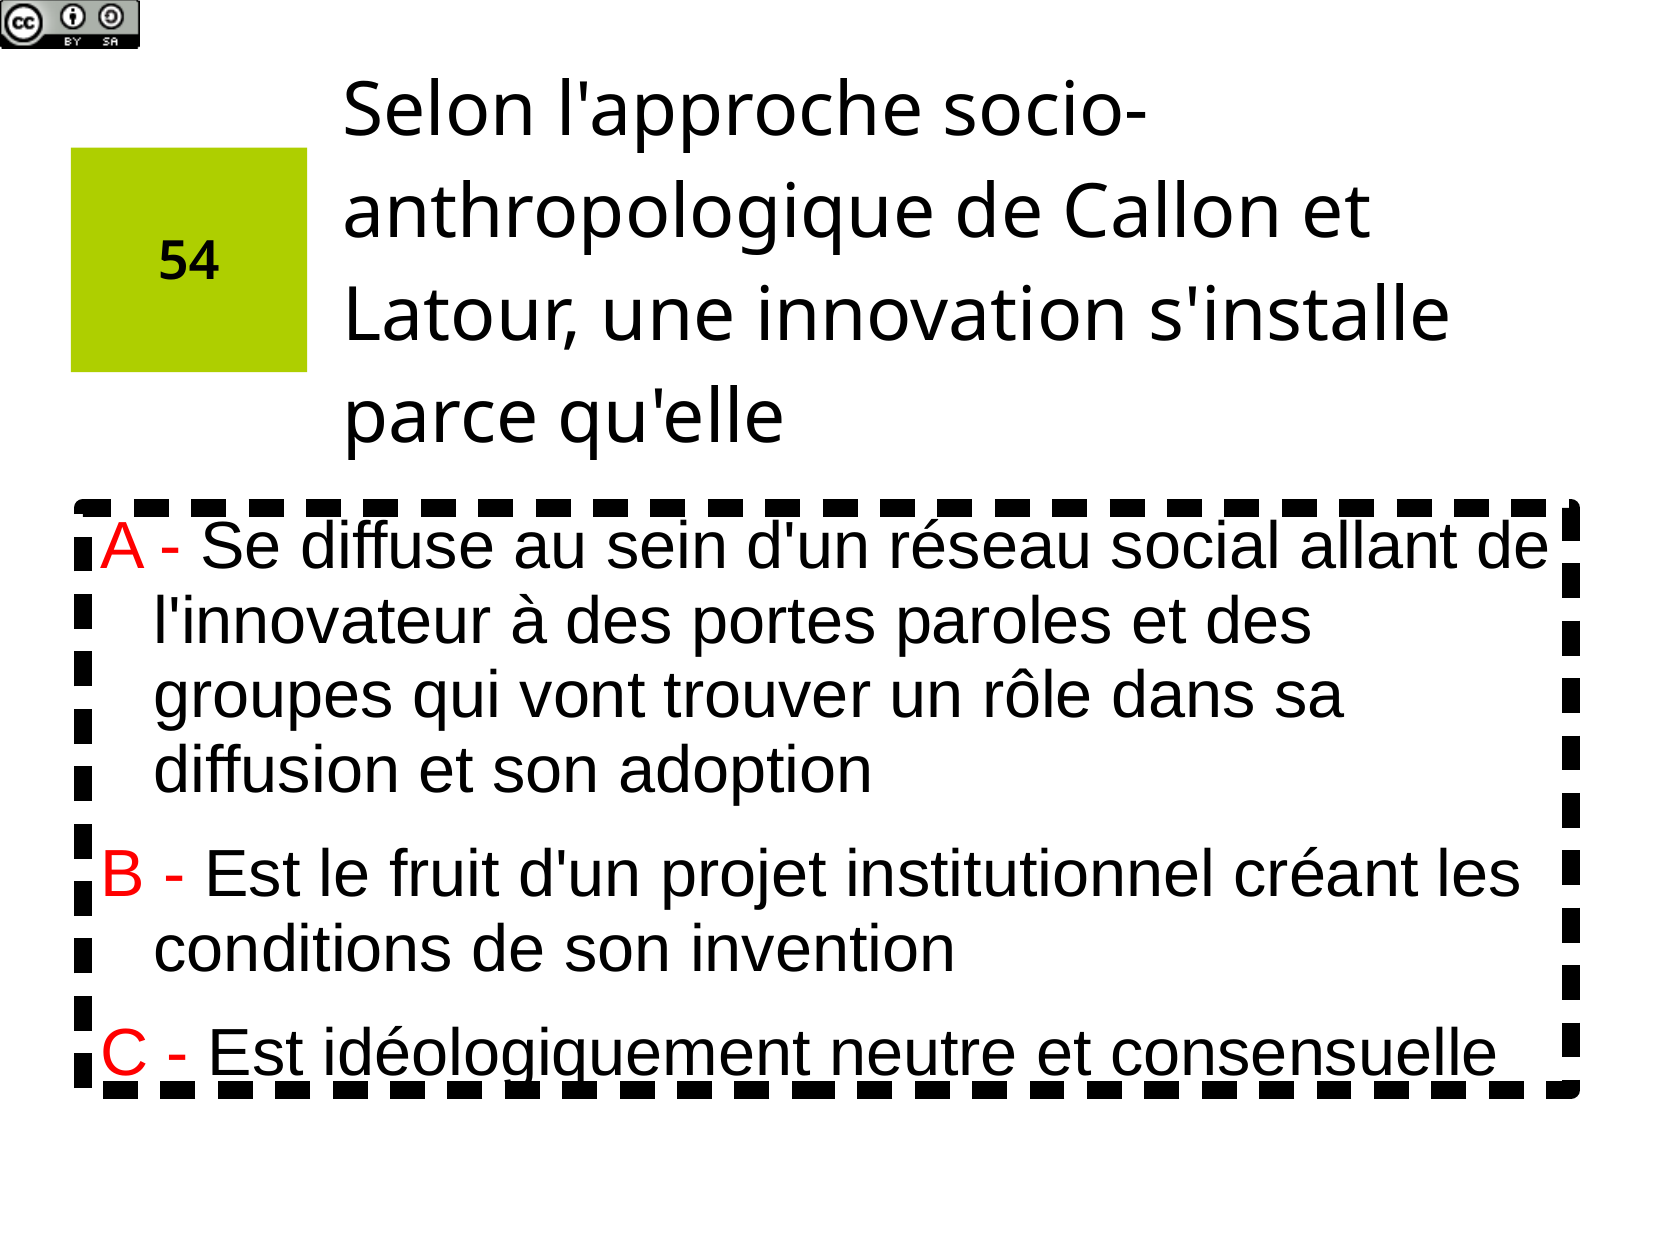

# Selon l'approche socio-anthropologique de Callon et Latour, une innovation s'installe parce qu'elle
54
Se diffuse au sein d'un réseau social allant de l'innovateur à des portes paroles et des groupes qui vont trouver un rôle dans sa diffusion et son adoption
Est le fruit d'un projet institutionnel créant les conditions de son invention
Est idéologiquement neutre et consensuelle